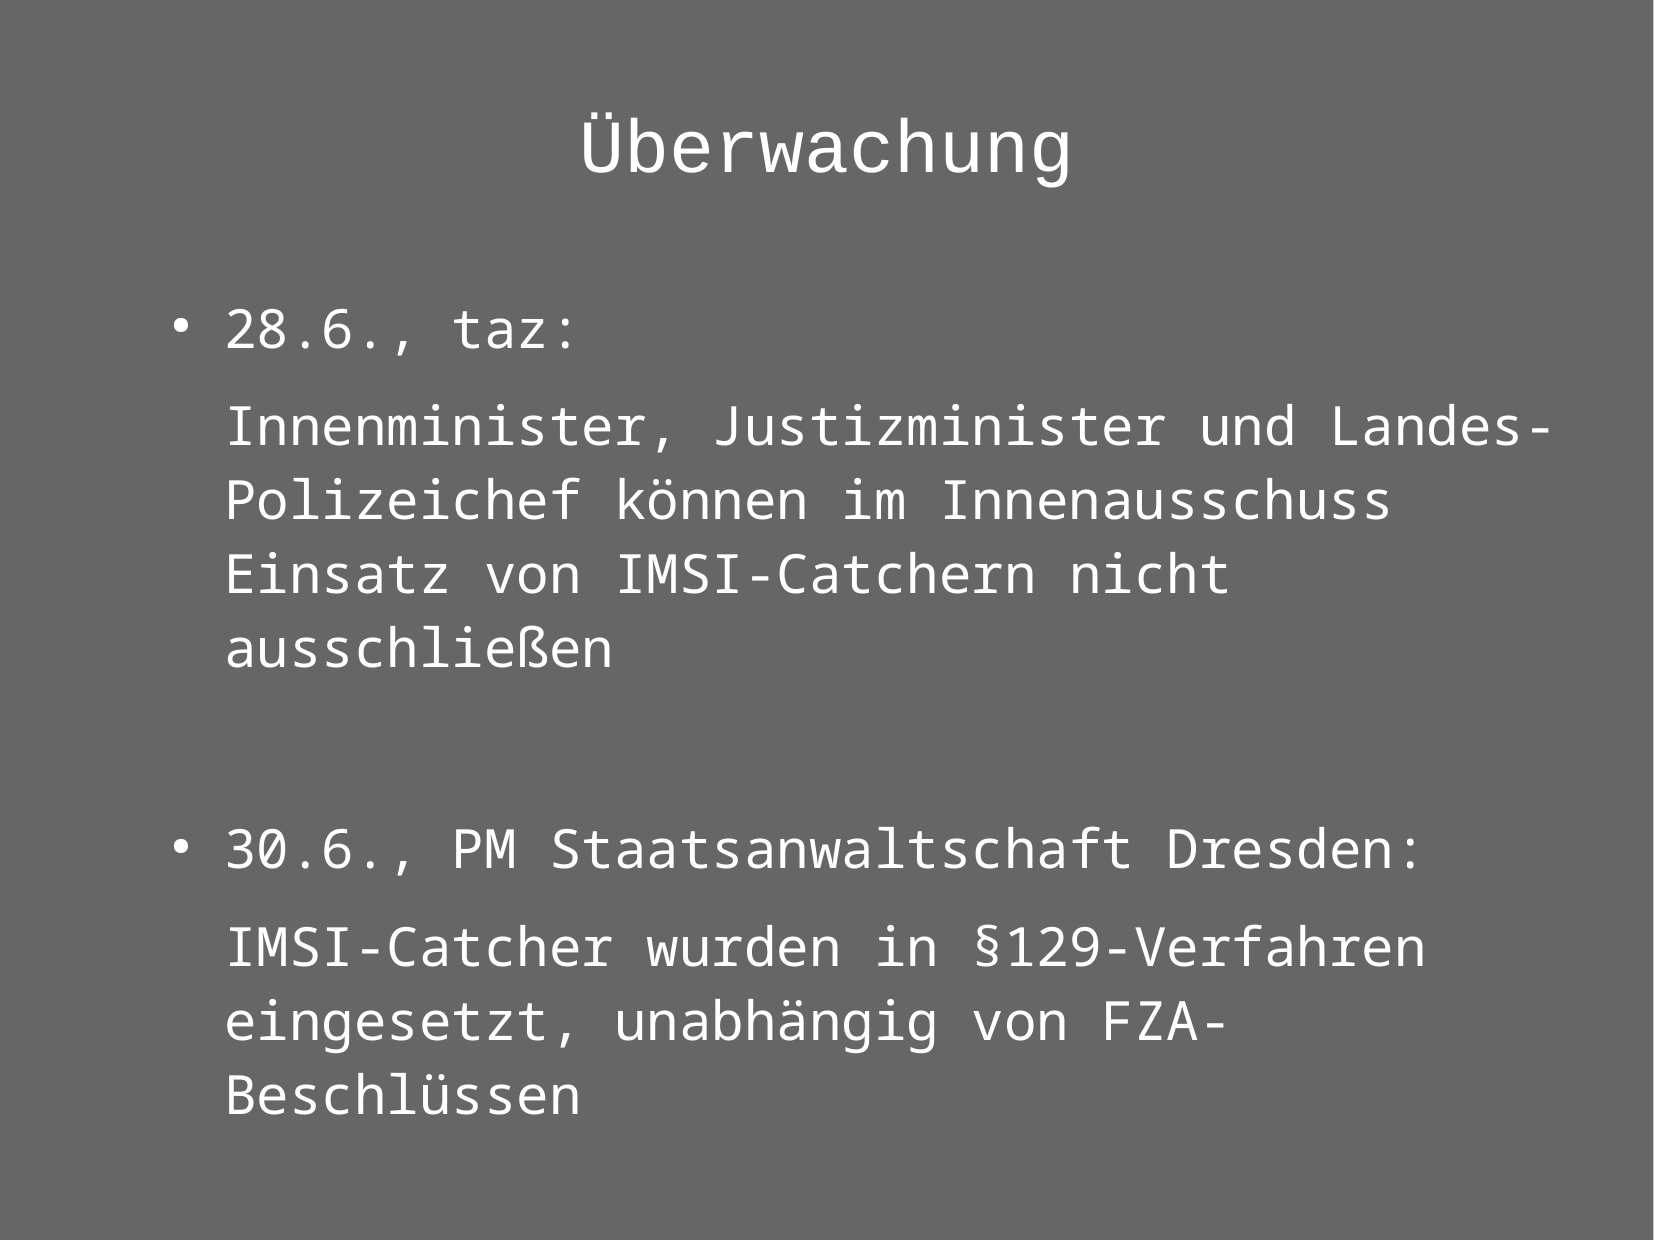

# Überwachung
28.6., taz:
Innenminister, Justizminister und Landes-Polizeichef können im Innenausschuss Einsatz von IMSI-Catchern nicht ausschließen
30.6., PM Staatsanwaltschaft Dresden:
IMSI-Catcher wurden in §129-Verfahren eingesetzt, unabhängig von FZA-Beschlüssen